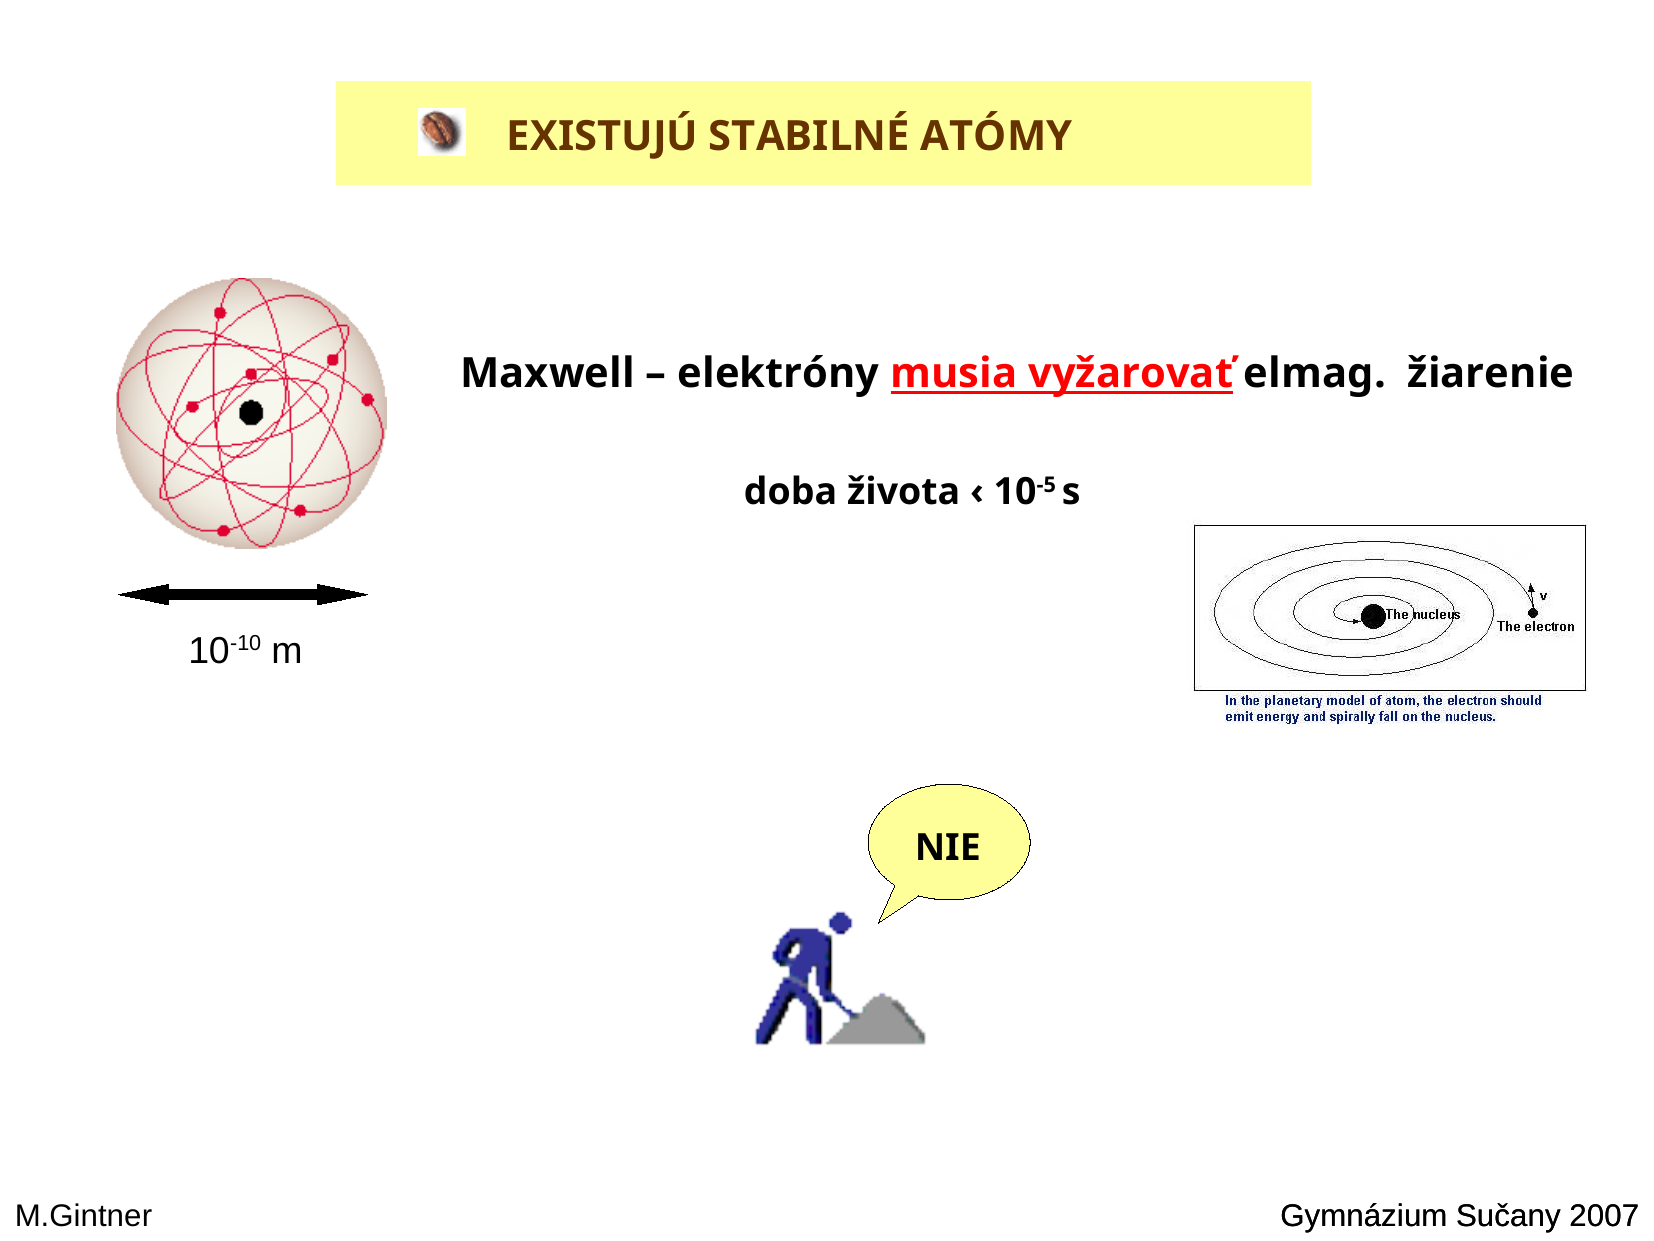

EXISTUJÚ STABILNÉ ATÓMY
10-10 m
Maxwell – elektróny musia vyžarovať elmag. žiarenie
doba života ‹ 10-5 s
NIE
M.Gintner
Gymnázium Sučany 2007
Gymnázium Sučany 2007